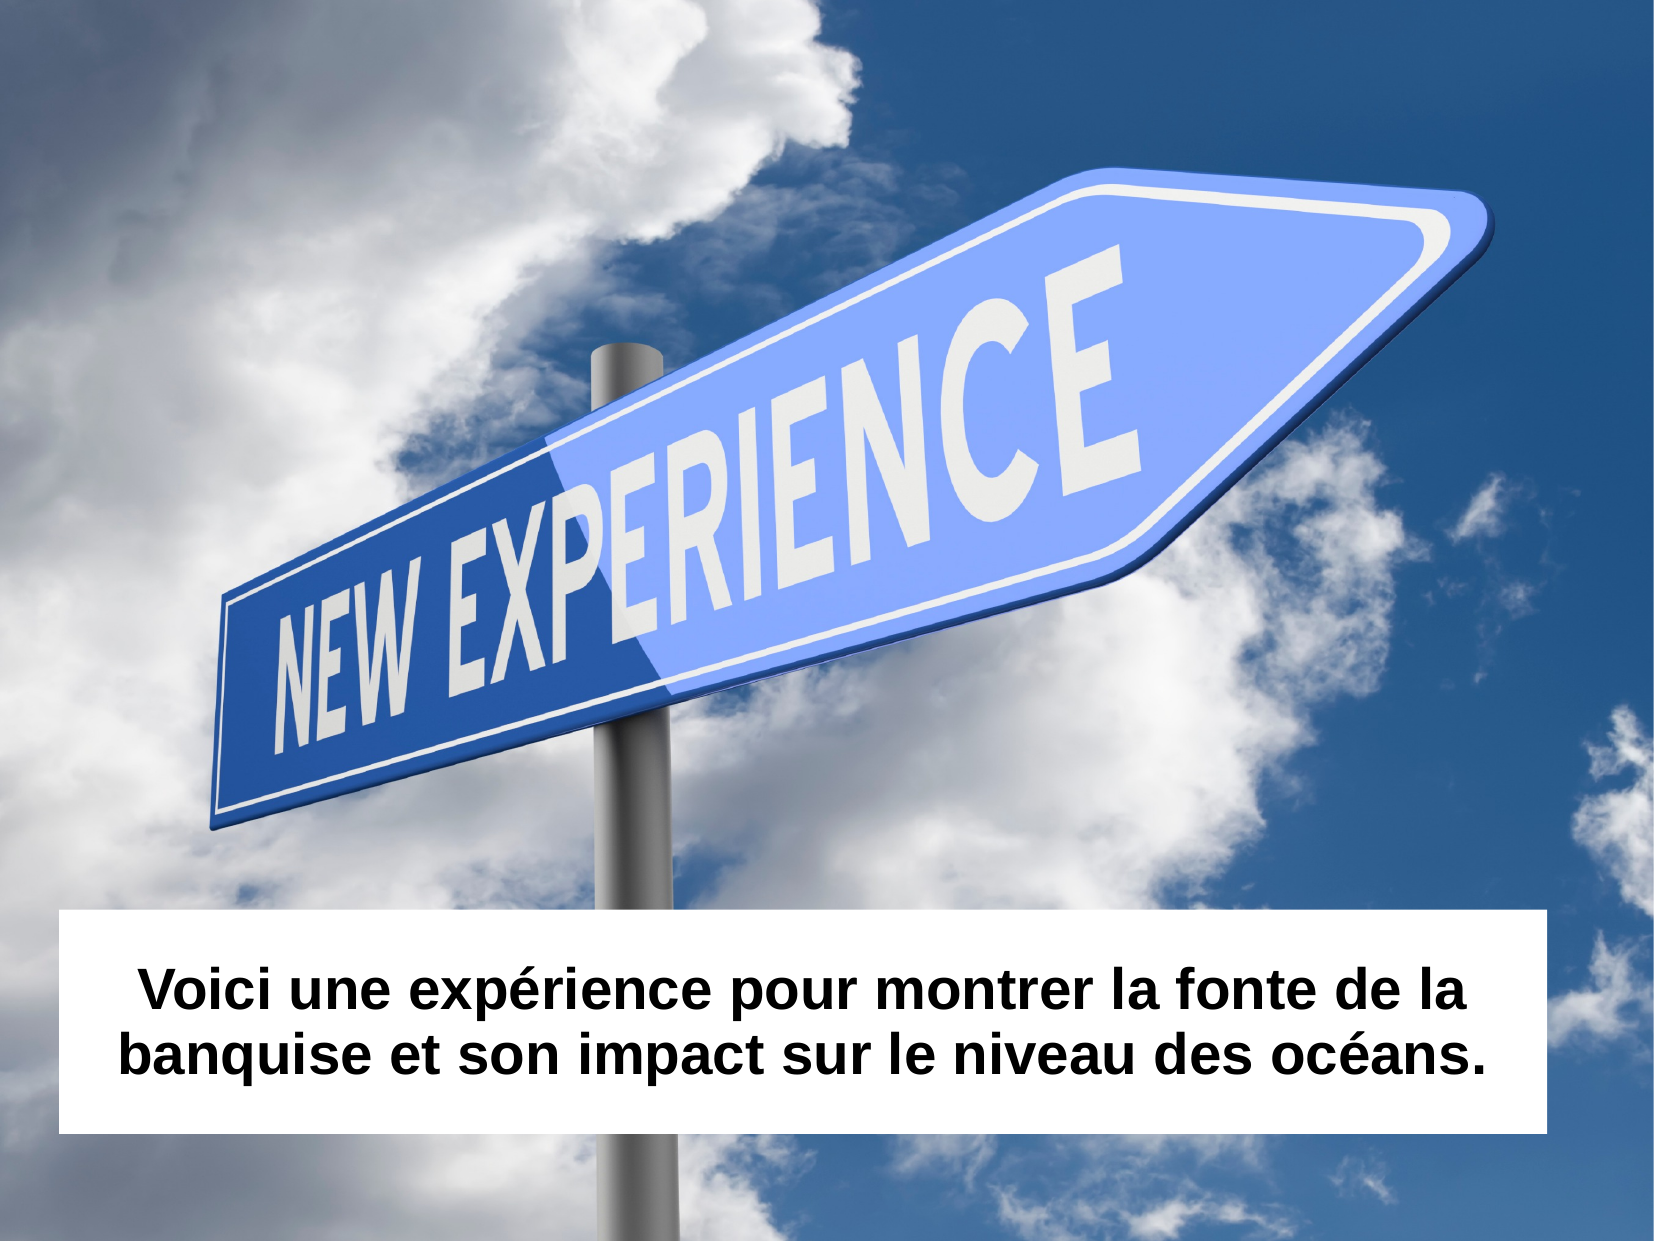

# Voici une expérience pour montrer la fonte de la banquise et son impact sur le niveau des océans.